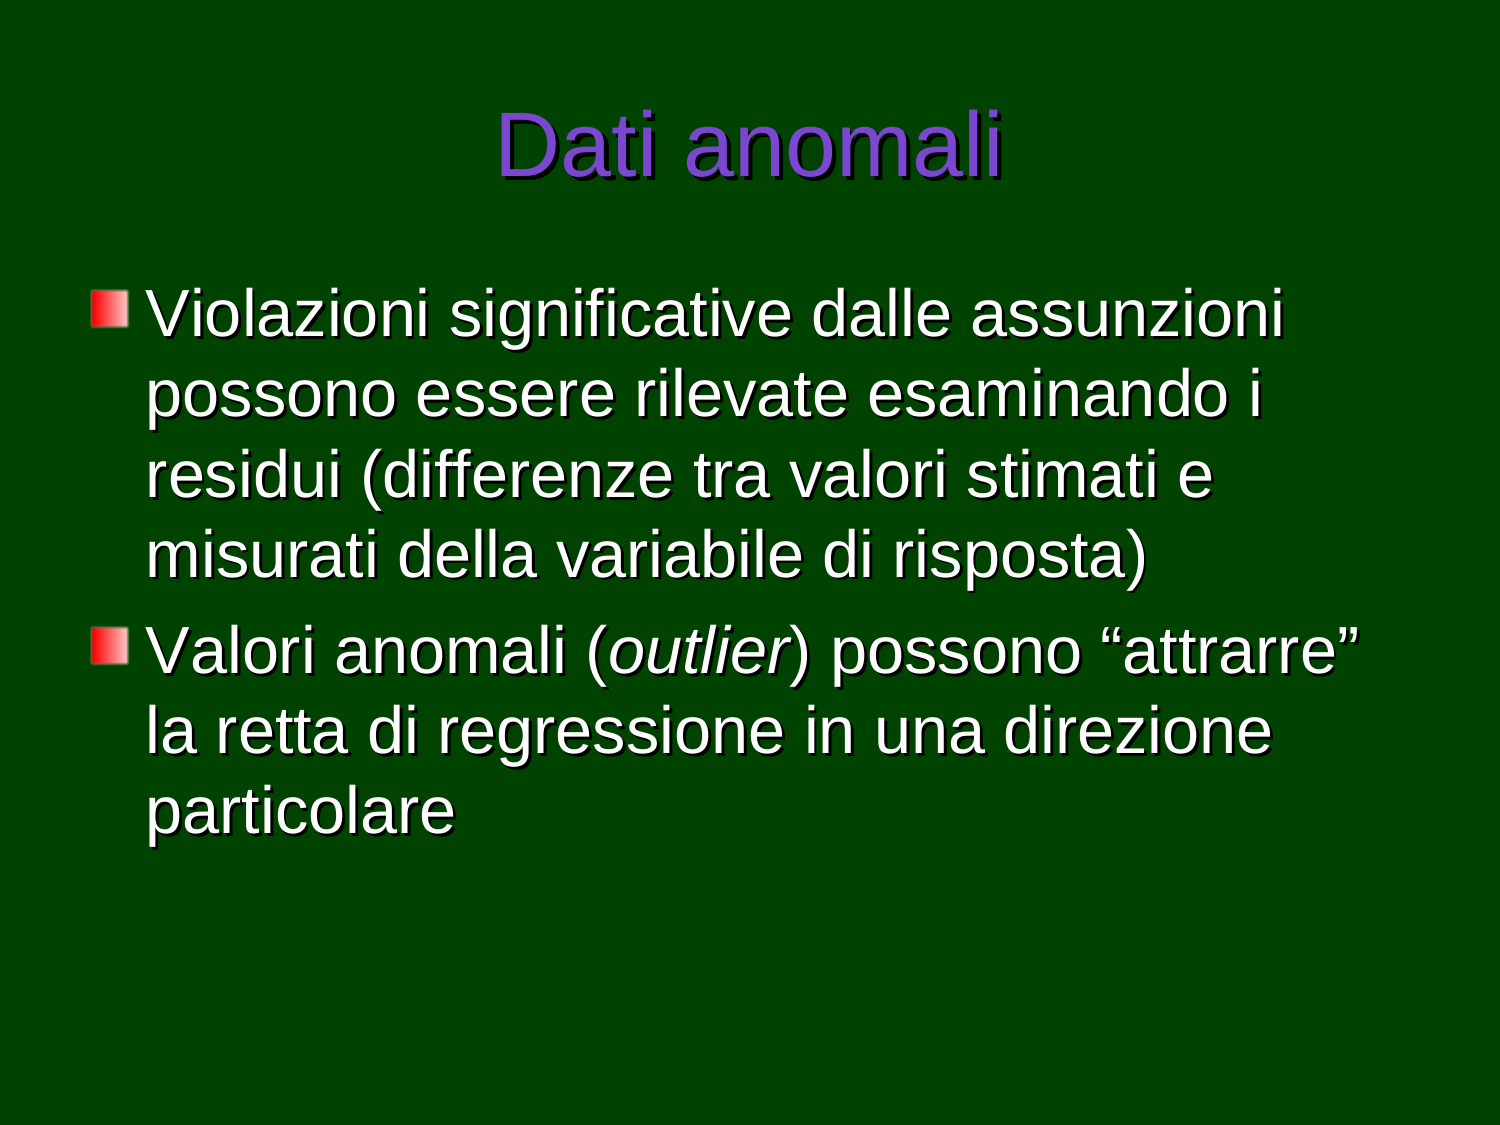

# Dati anomali
Violazioni significative dalle assunzioni possono essere rilevate esaminando i residui (differenze tra valori stimati e misurati della variabile di risposta)
Valori anomali (outlier) possono “attrarre” la retta di regressione in una direzione particolare